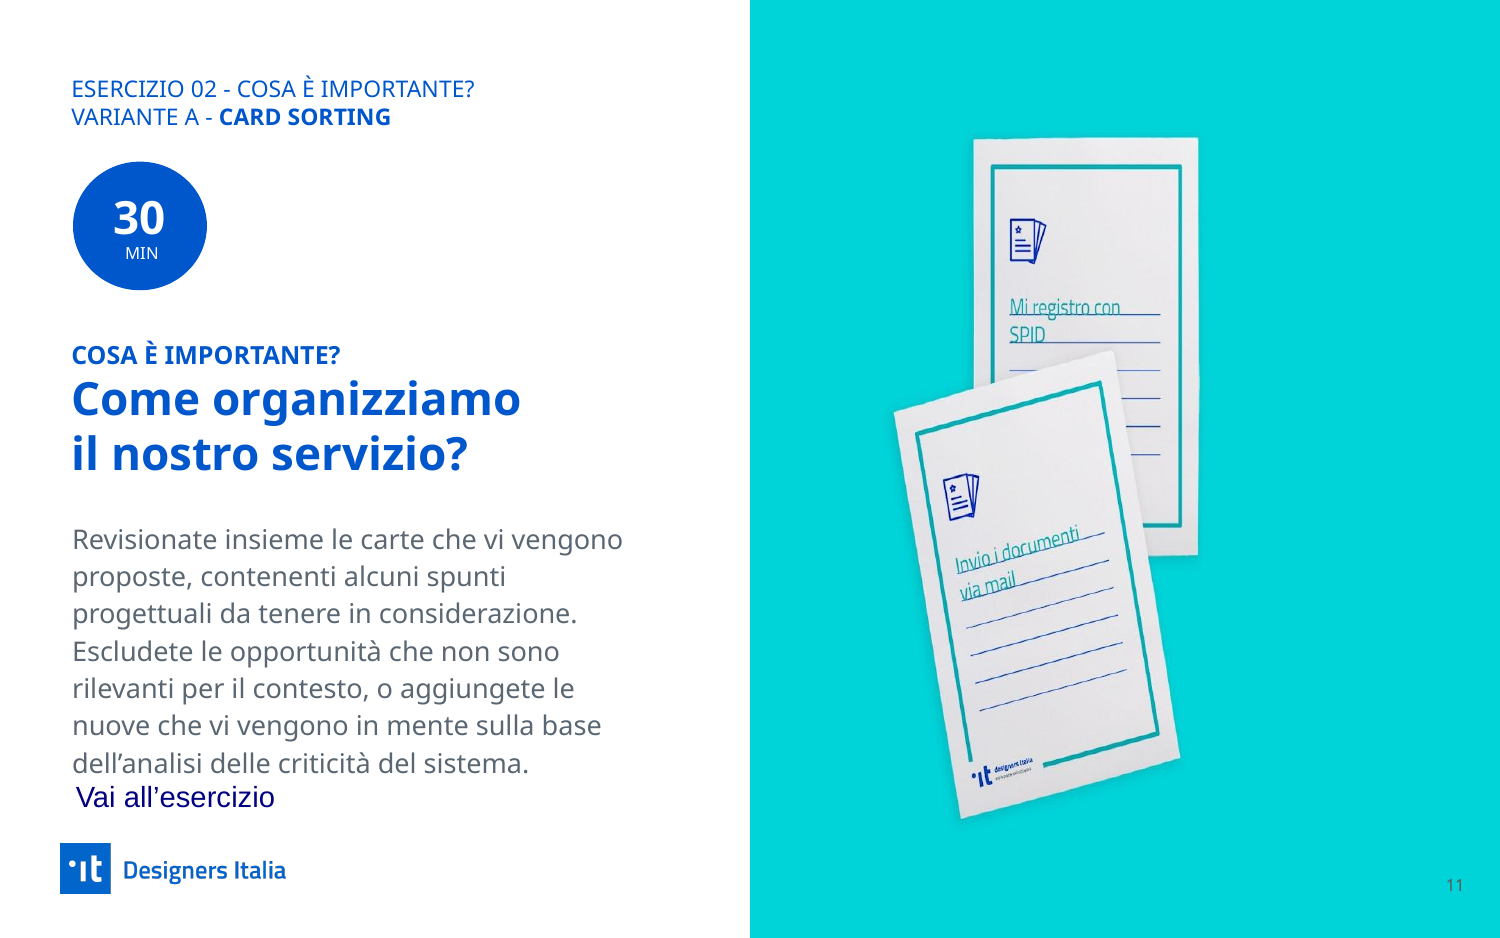

ESERCIZIO 02 - COSA È IMPORTANTE?
VARIANTE A - CARD SORTING
30
MIN
COSA È IMPORTANTE?
Come organizziamo
il nostro servizio?
Revisionate insieme le carte che vi vengono proposte, contenenti alcuni spunti progettuali da tenere in considerazione. Escludete le opportunità che non sono rilevanti per il contesto, o aggiungete le nuove che vi vengono in mente sulla base dell’analisi delle criticità del sistema.
Vai all’esercizio